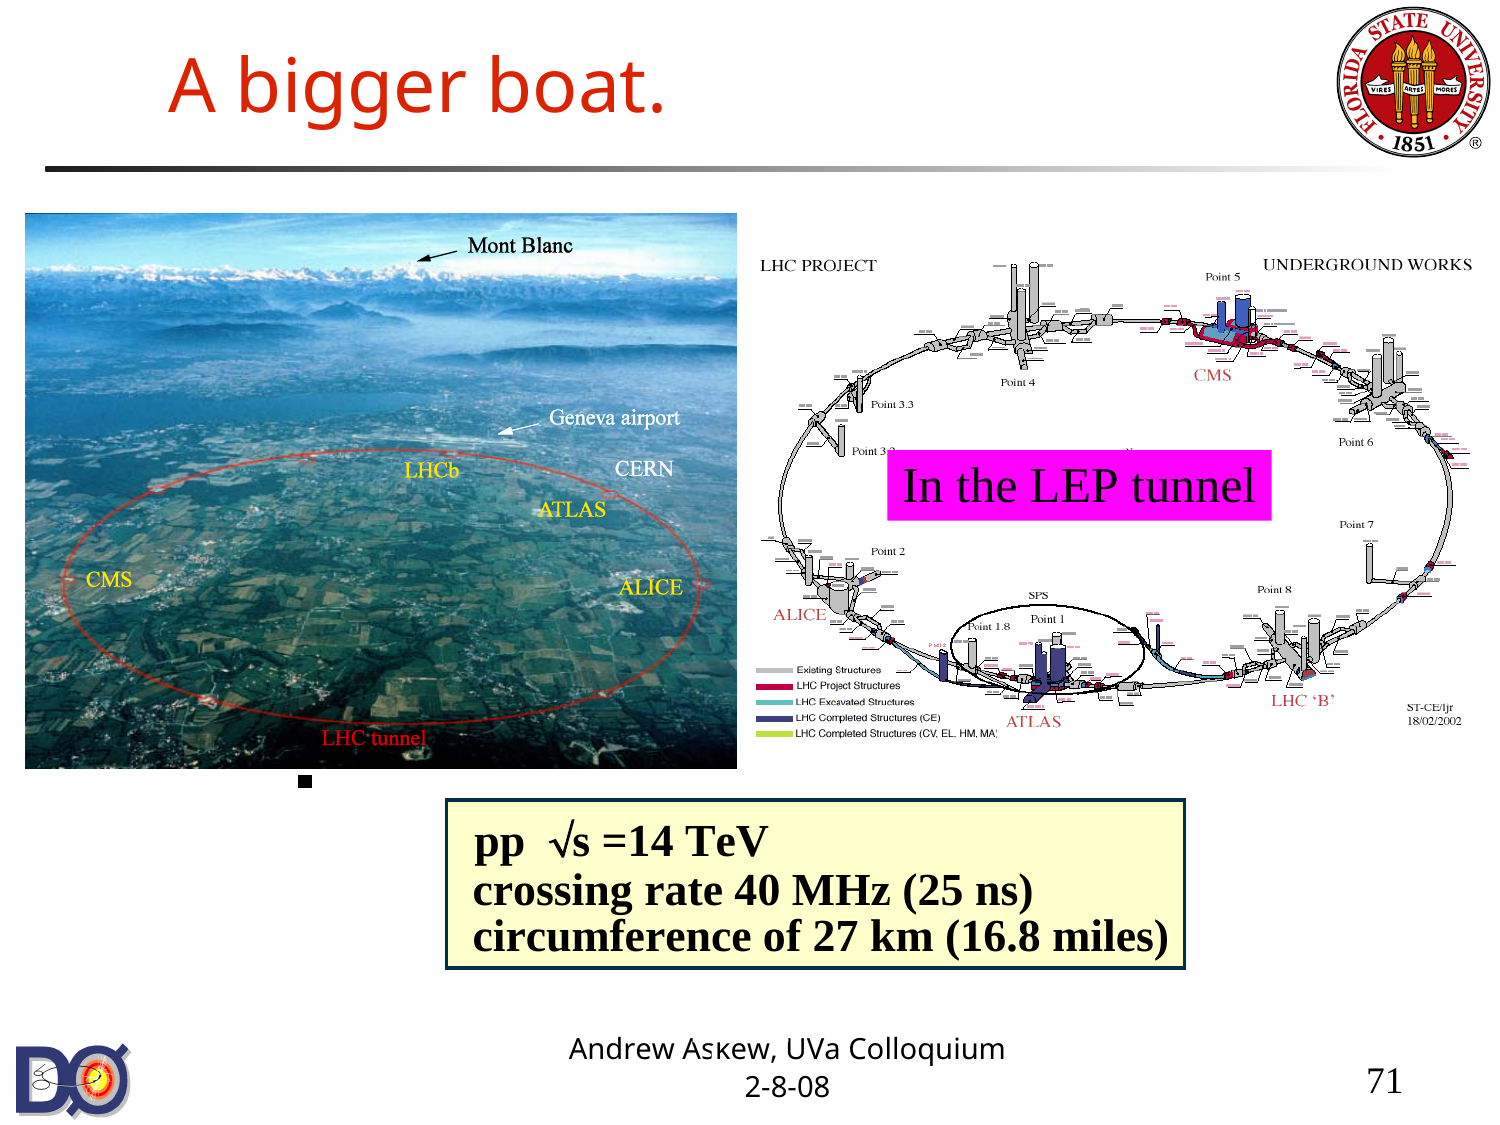

# A bigger boat.
In the LEP tunnel
 pp s =14 TeV
 crossing rate 40 MHz (25 ns)
 circumference of 27 km (16.8 miles)